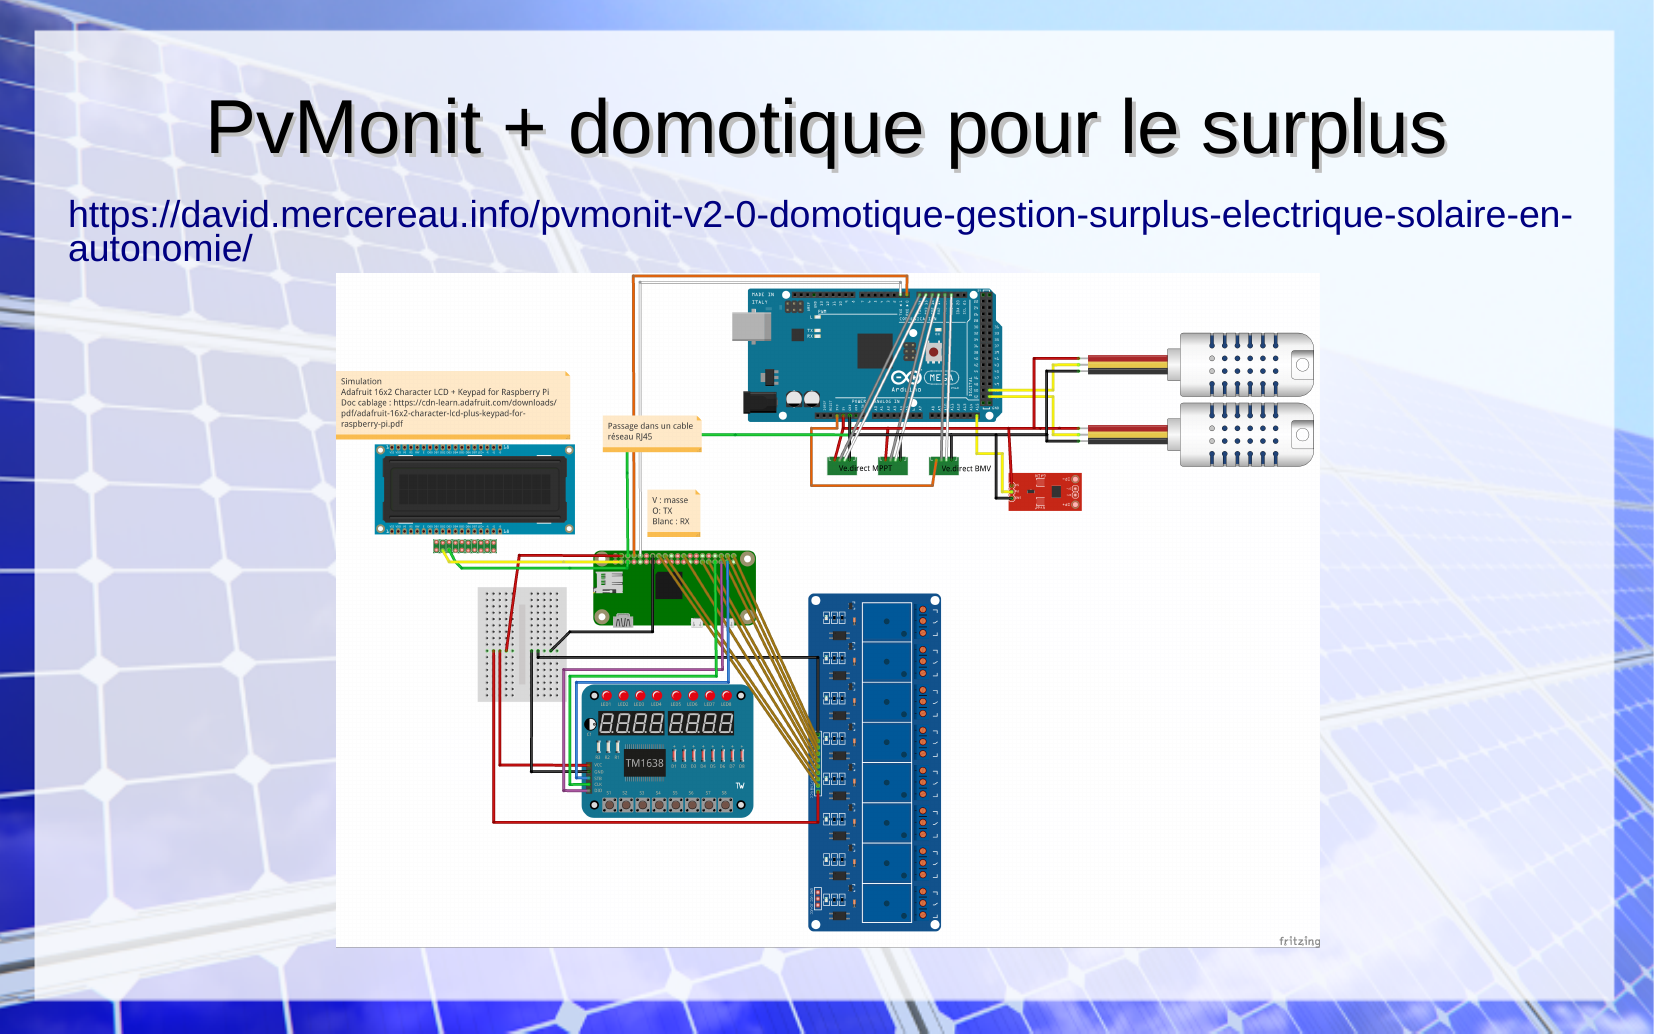

# PvMonit + domotique pour le surplus
https://david.mercereau.info/pvmonit-v2-0-domotique-gestion-surplus-electrique-solaire-en-autonomie/